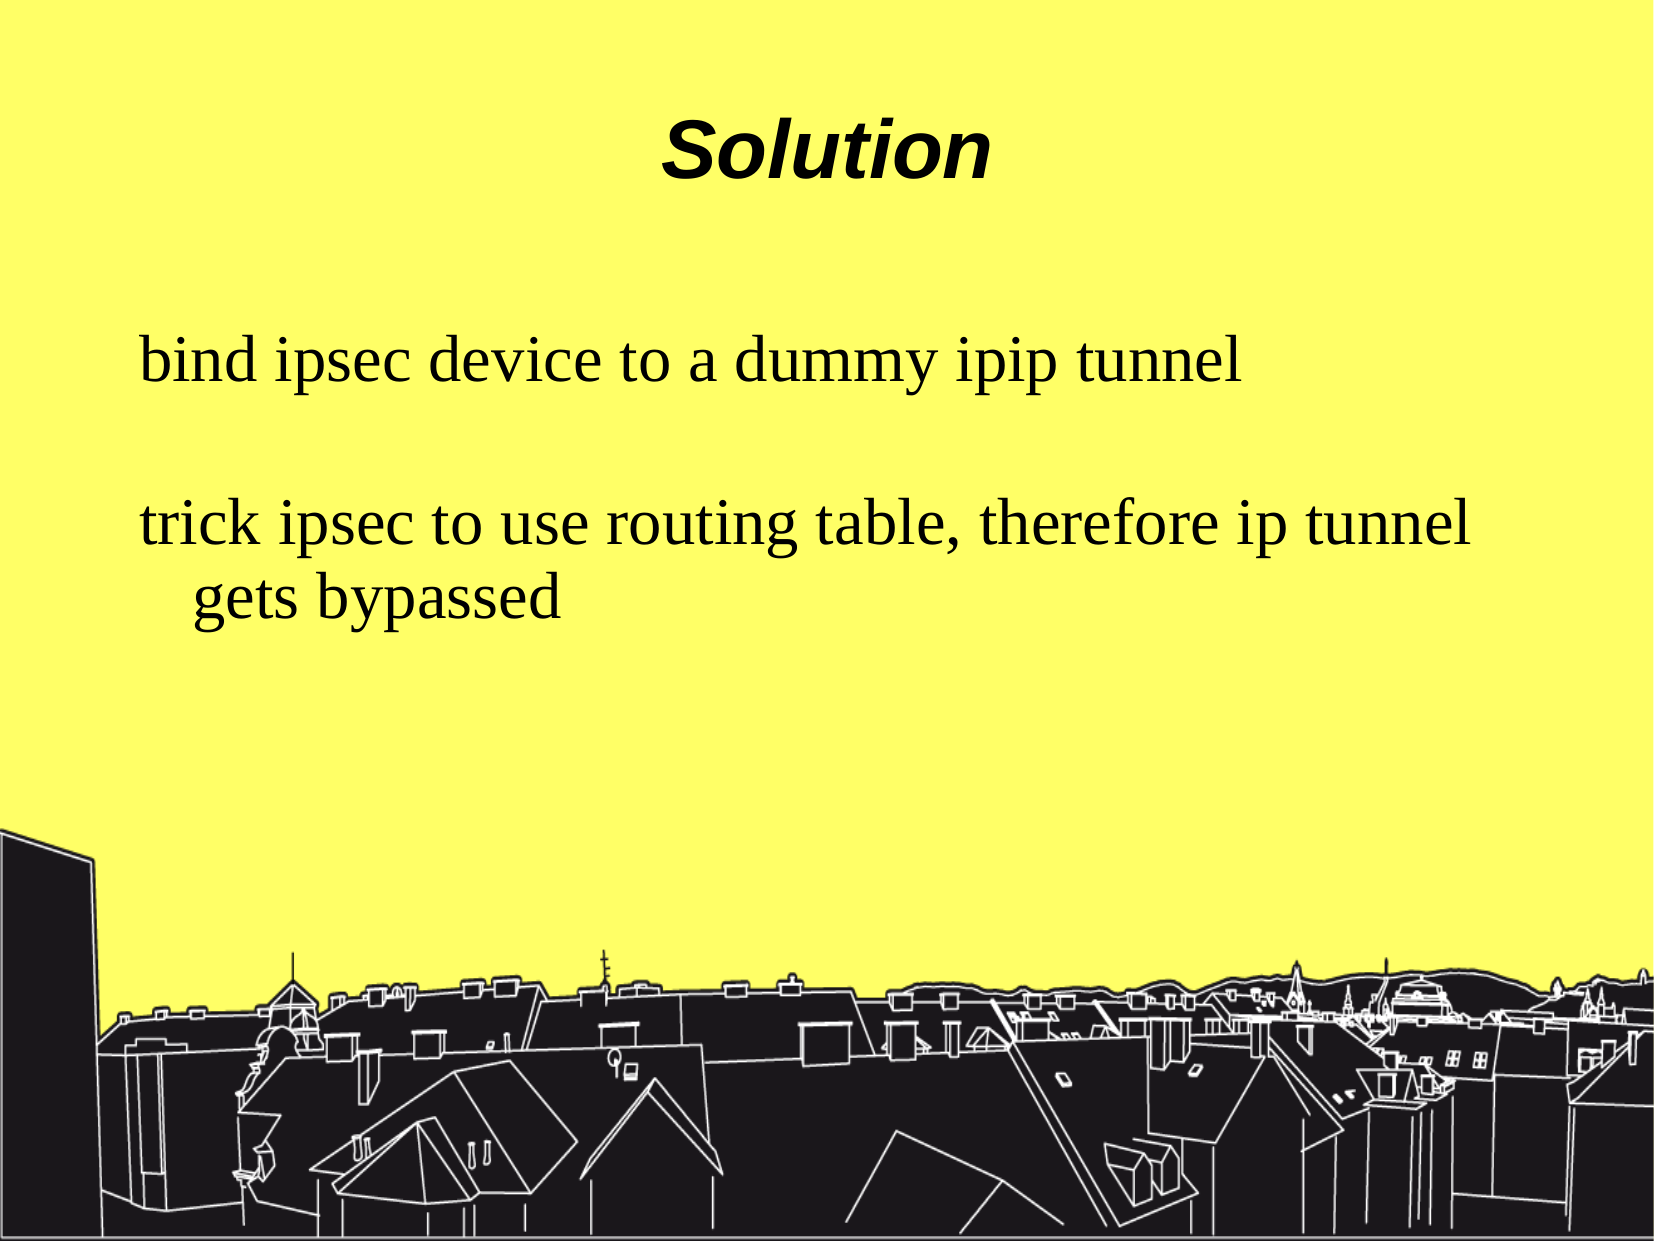

# Solution
bind ipsec device to a dummy ipip tunnel
trick ipsec to use routing table, therefore ip tunnel gets bypassed